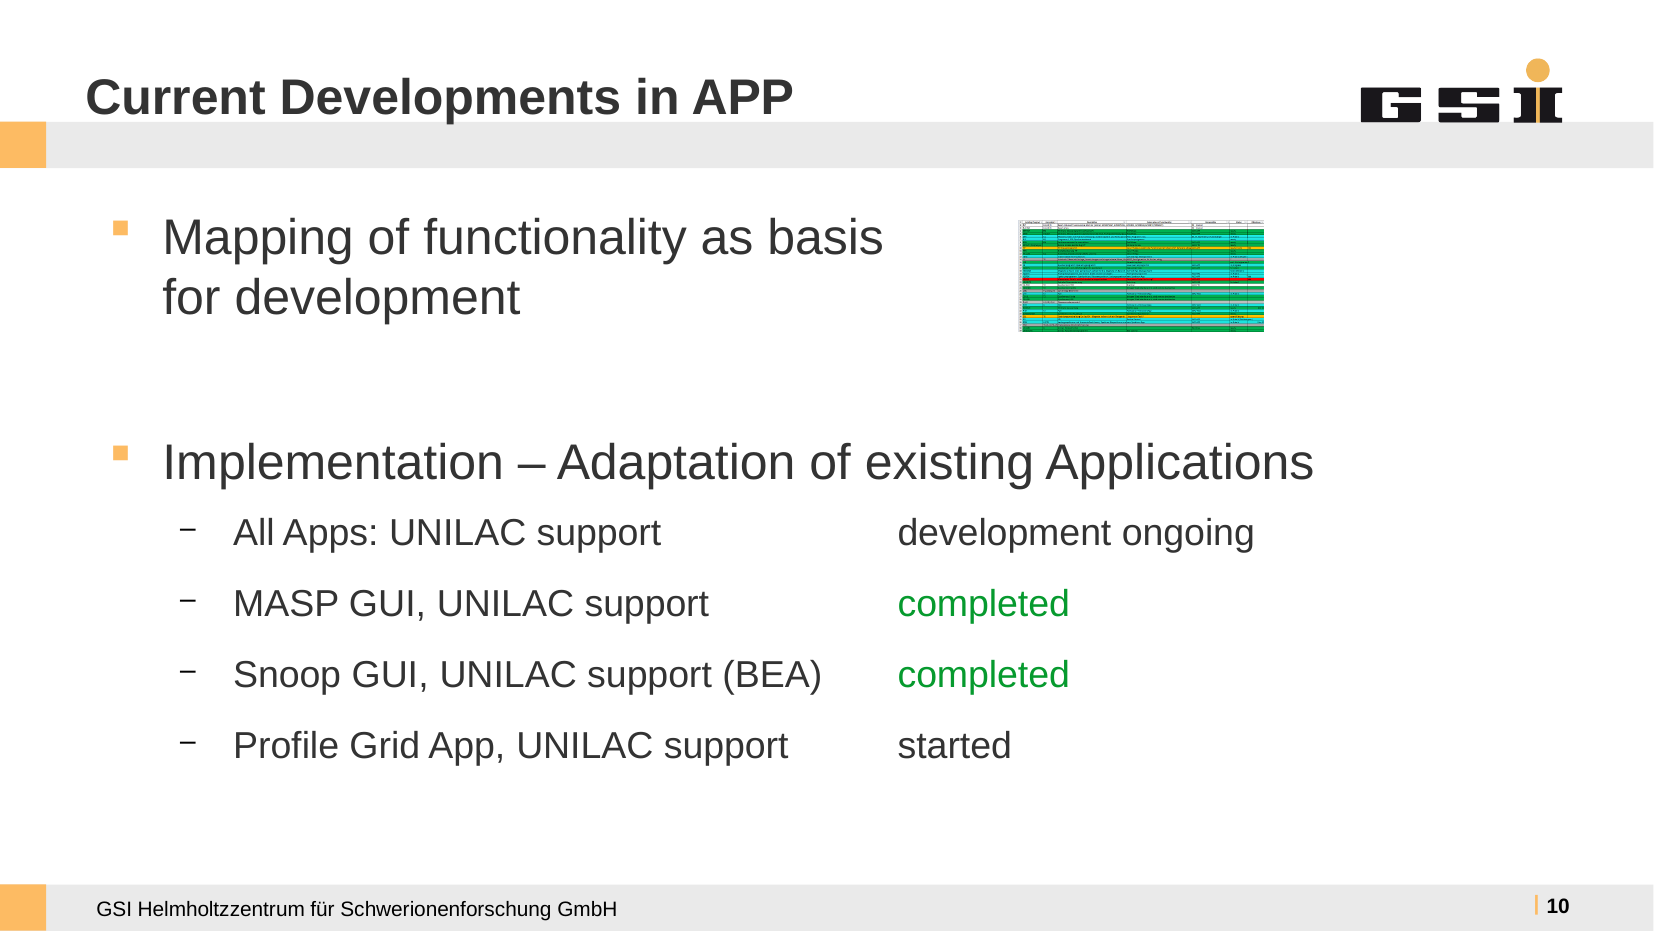

# Current Developments in APP
Mapping of functionality as basis
for development
Implementation – Adaptation of existing Applications
All Apps: UNILAC support				development ongoing
MASP GUI, UNILAC support 			completed
Snoop GUI, UNILAC support (BEA) 	completed
Profile Grid App, UNILAC support 		started